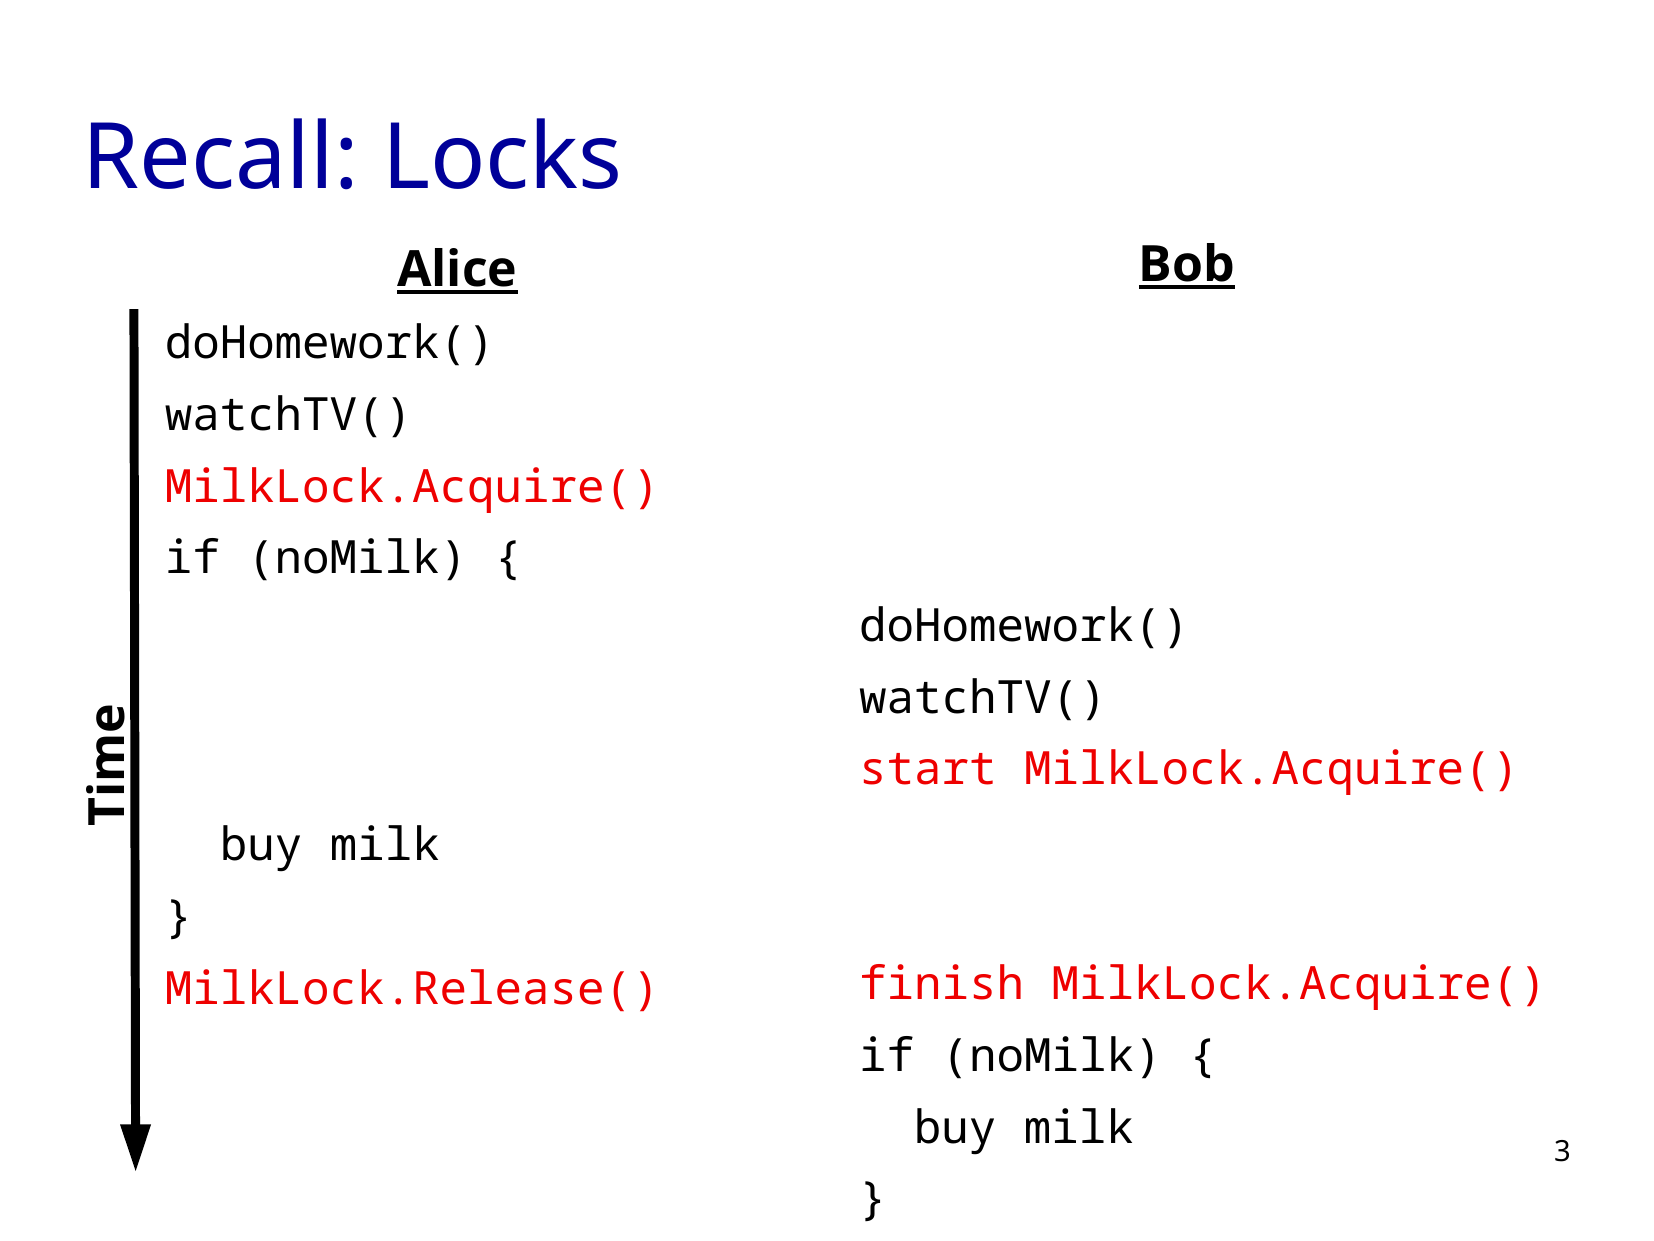

# Recall: Locks
Bob
doHomework()
watchTV()
start MilkLock.Acquire()
finish MilkLock.Acquire()
if (noMilk) {
 buy milk
}
MilkLock.Release()
Alice
doHomework()
watchTV()
MilkLock.Acquire()
if (noMilk) {
 buy milk
}
MilkLock.Release()
Time
3